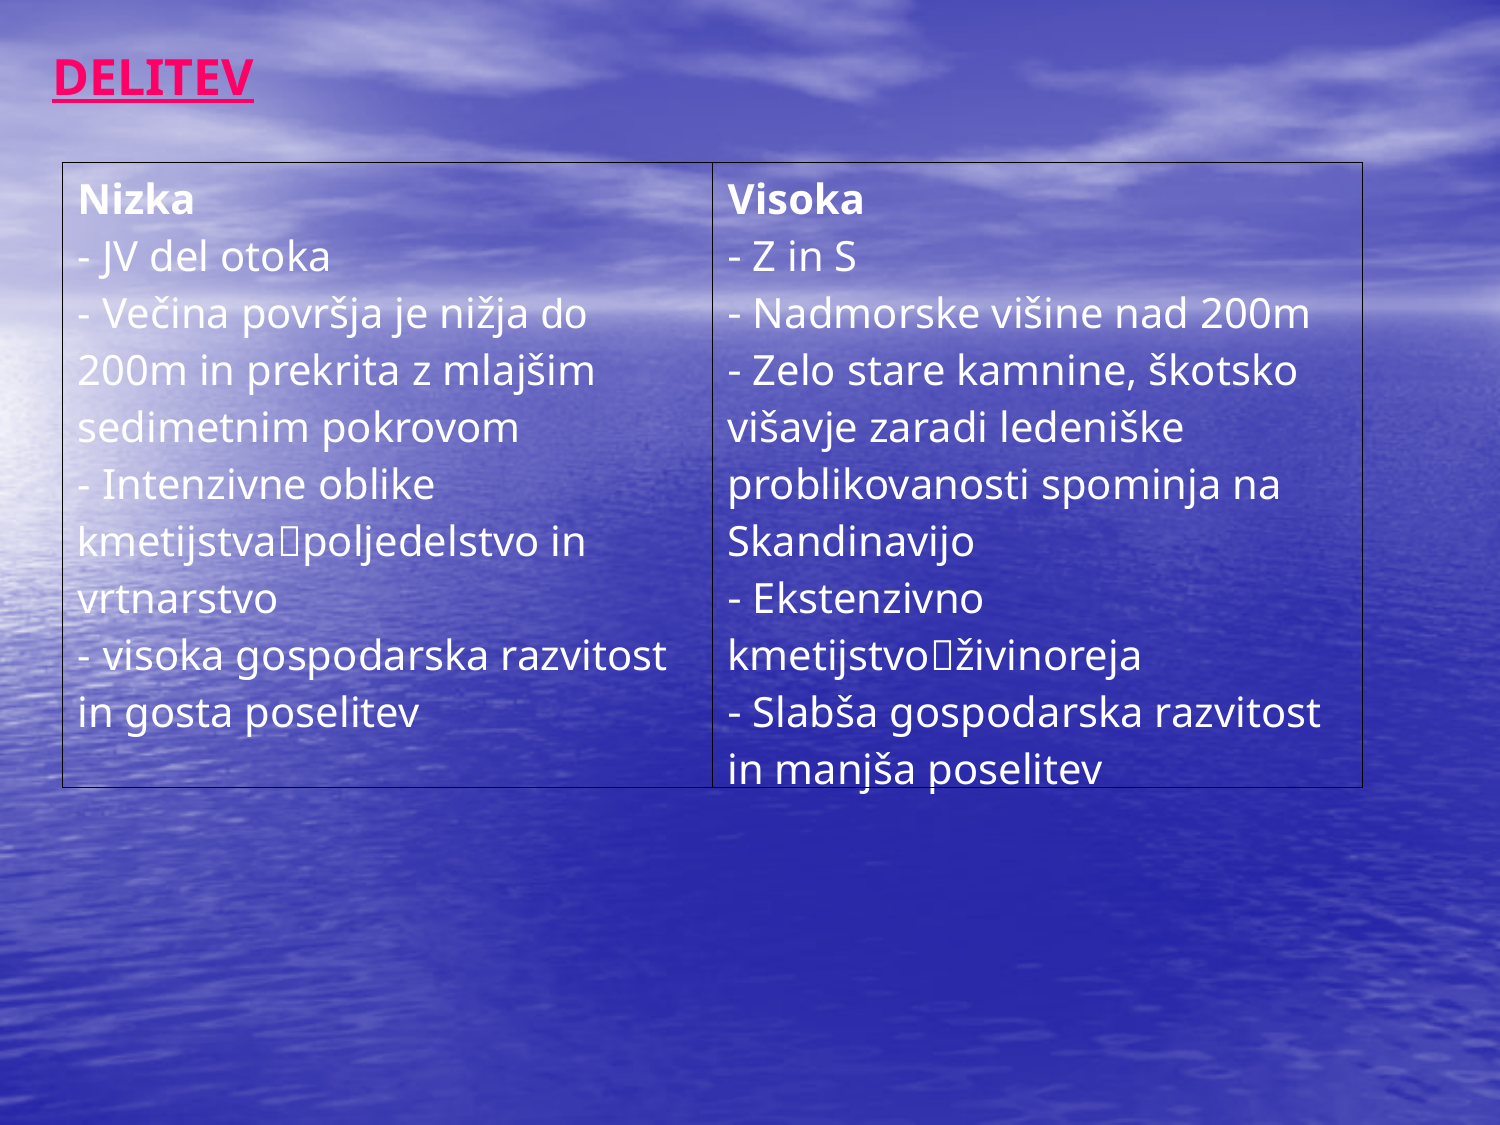

DELITEV
| Nizka - JV del otoka - Večina površja je nižja do 200m in prekrita z mlajšim sedimetnim pokrovom - Intenzivne oblike kmetijstvapoljedelstvo in vrtnarstvo - visoka gospodarska razvitost in gosta poselitev | Visoka Z in S Nadmorske višine nad 200m Zelo stare kamnine, škotsko višavje zaradi ledeniške problikovanosti spominja na Skandinavijo Ekstenzivno kmetijstvoživinoreja Slabša gospodarska razvitost in manjša poselitev |
| --- | --- |